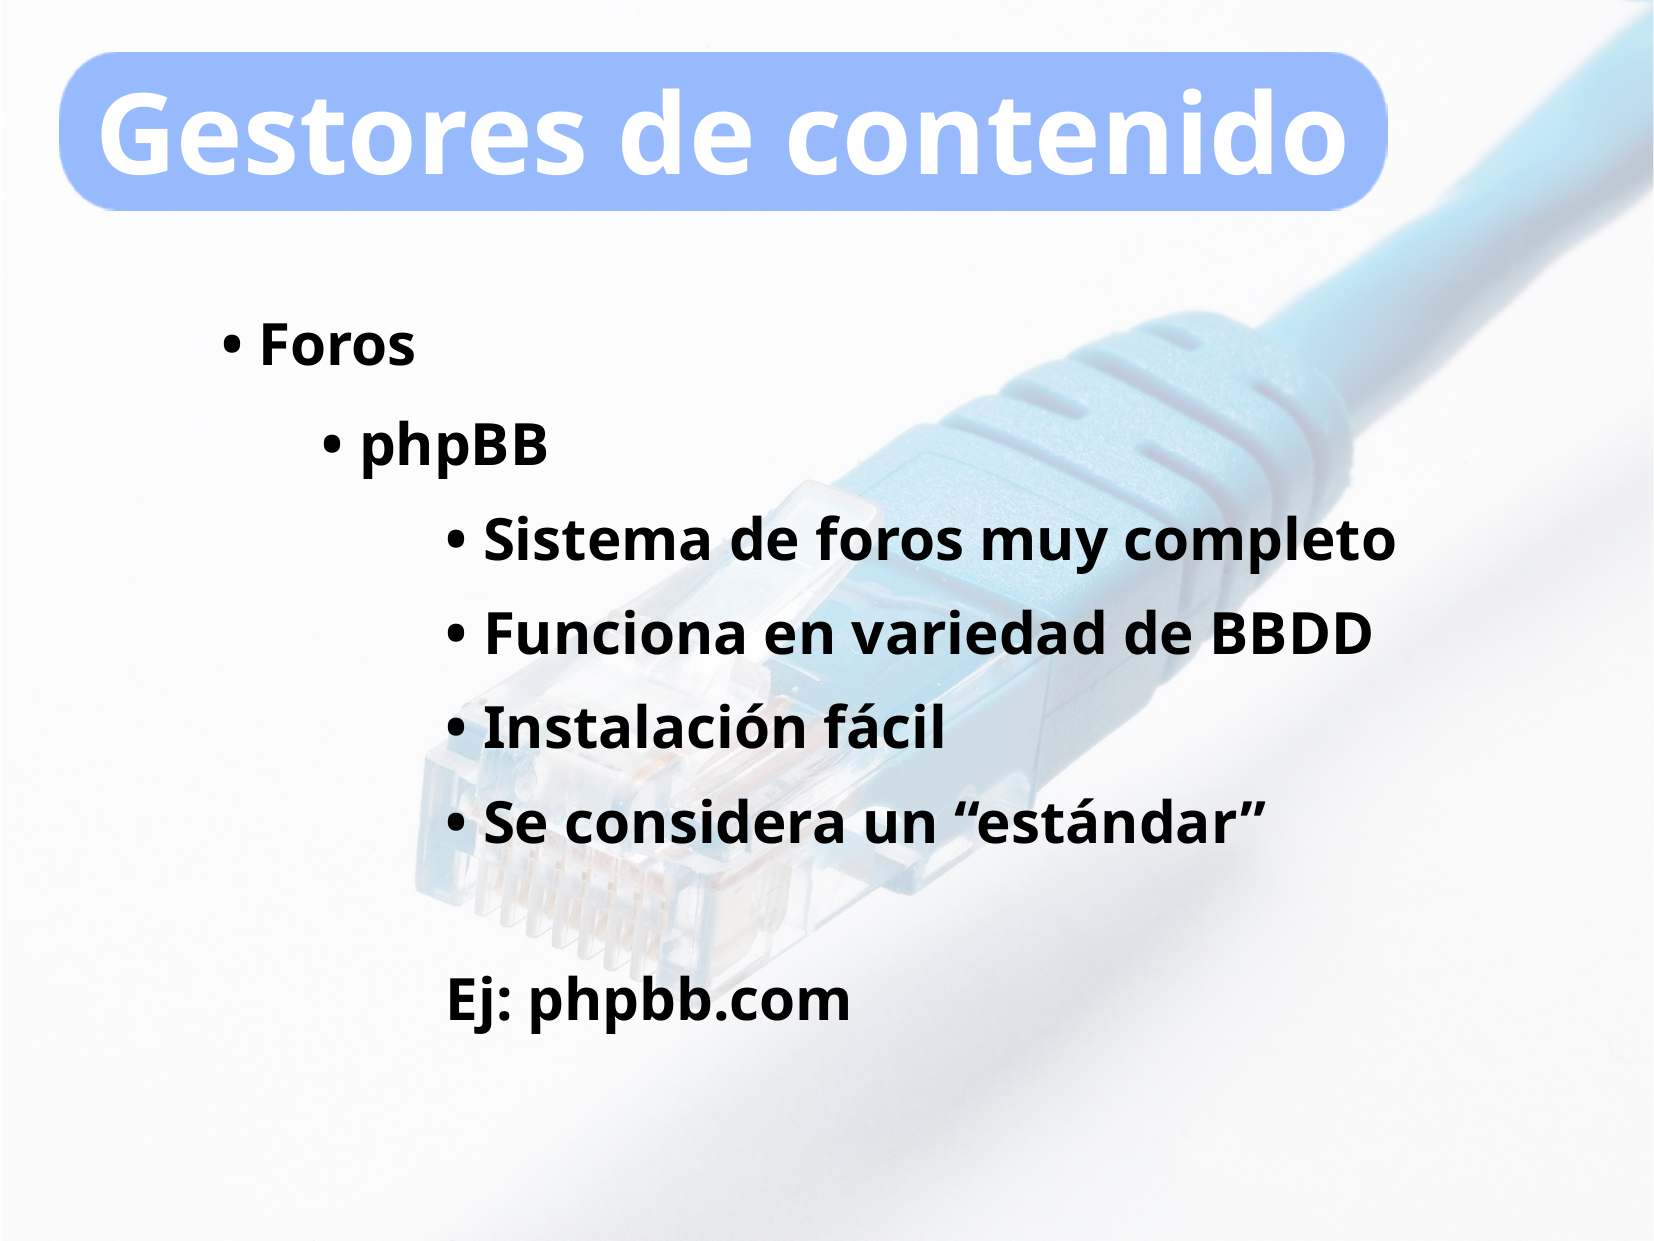

Gestores de contenido
• Foros
• phpBB
• Sistema de foros muy completo
• Funciona en variedad de BBDD
• Instalación fácil
• Se considera un “estándar”
Ej: phpbb.com